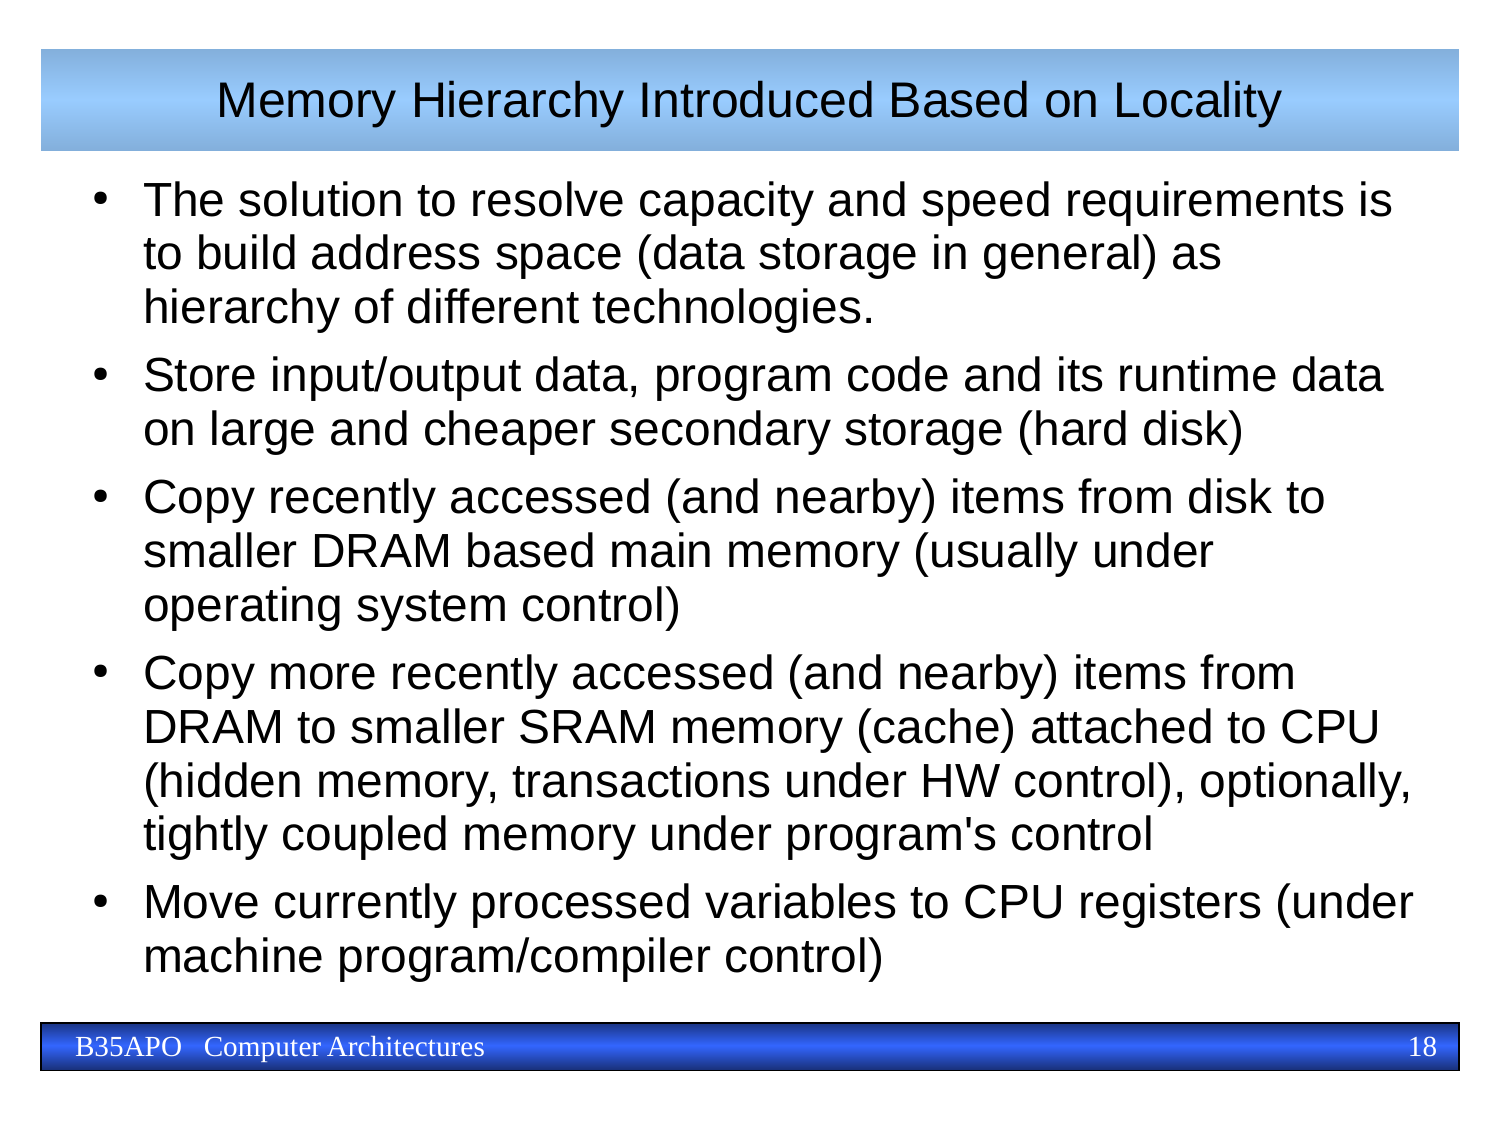

# Memory Hierarchy Introduced Based on Locality
The solution to resolve capacity and speed requirements is to build address space (data storage in general) as hierarchy of different technologies.
Store input/output data, program code and its runtime data on large and cheaper secondary storage (hard disk)
Copy recently accessed (and nearby) items from disk to smaller DRAM based main memory (usually under operating system control)
Copy more recently accessed (and nearby) items from DRAM to smaller SRAM memory (cache) attached to CPU (hidden memory, transactions under HW control), optionally, tightly coupled memory under program's control
Move currently processed variables to CPU registers (under machine program/compiler control)
B35APO Computer Architectures
18